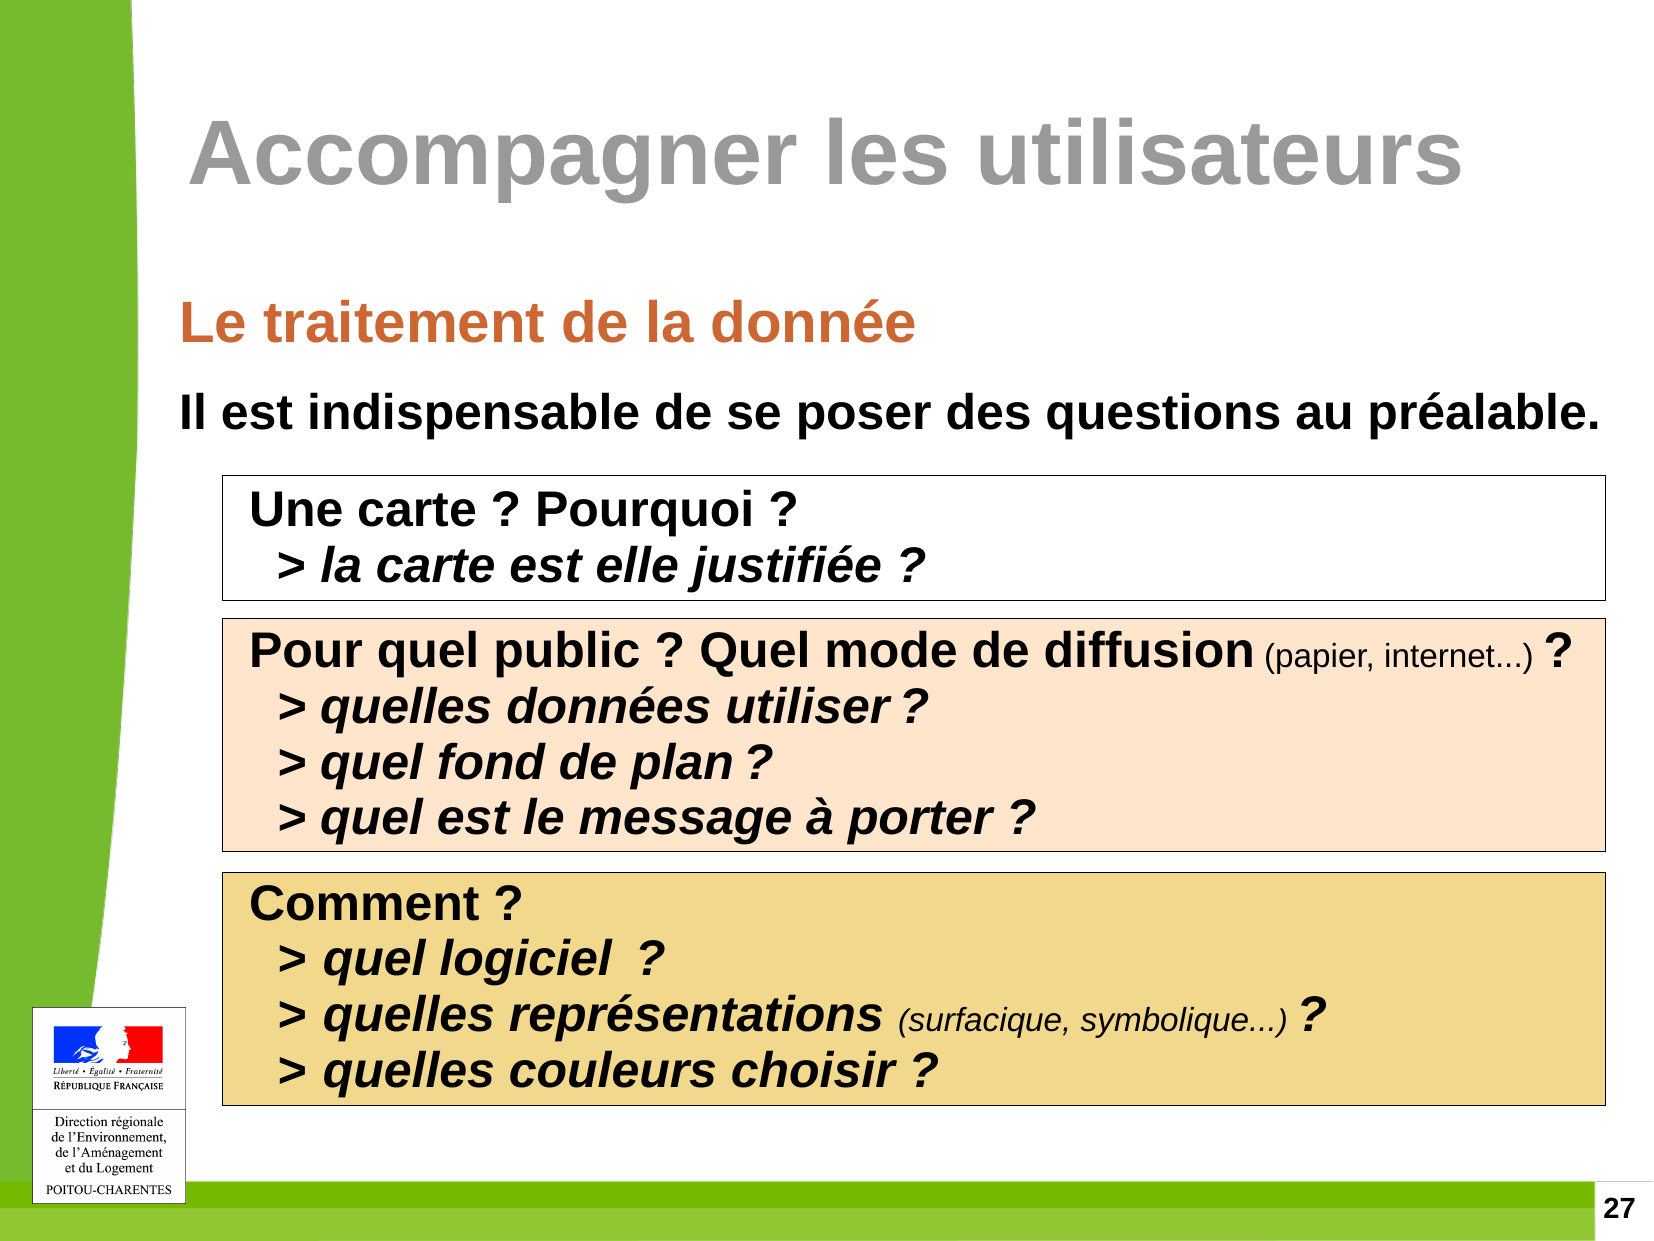

# Accompagner les utilisateurs
Le traitement de la donnée
Il est indispensable de se poser des questions au préalable.
Une carte ? Pourquoi ?
 > la carte est elle justifiée ?
Pour quel public ? Quel mode de diffusion (papier, internet...) ?
 > quelles données utiliser ?
 > quel fond de plan ?
 > quel est le message à porter ?
Comment ?
 >	quel logiciel  ?
 >	quelles représentations (surfacique, symbolique...) ?
 >	quelles couleurs choisir ?